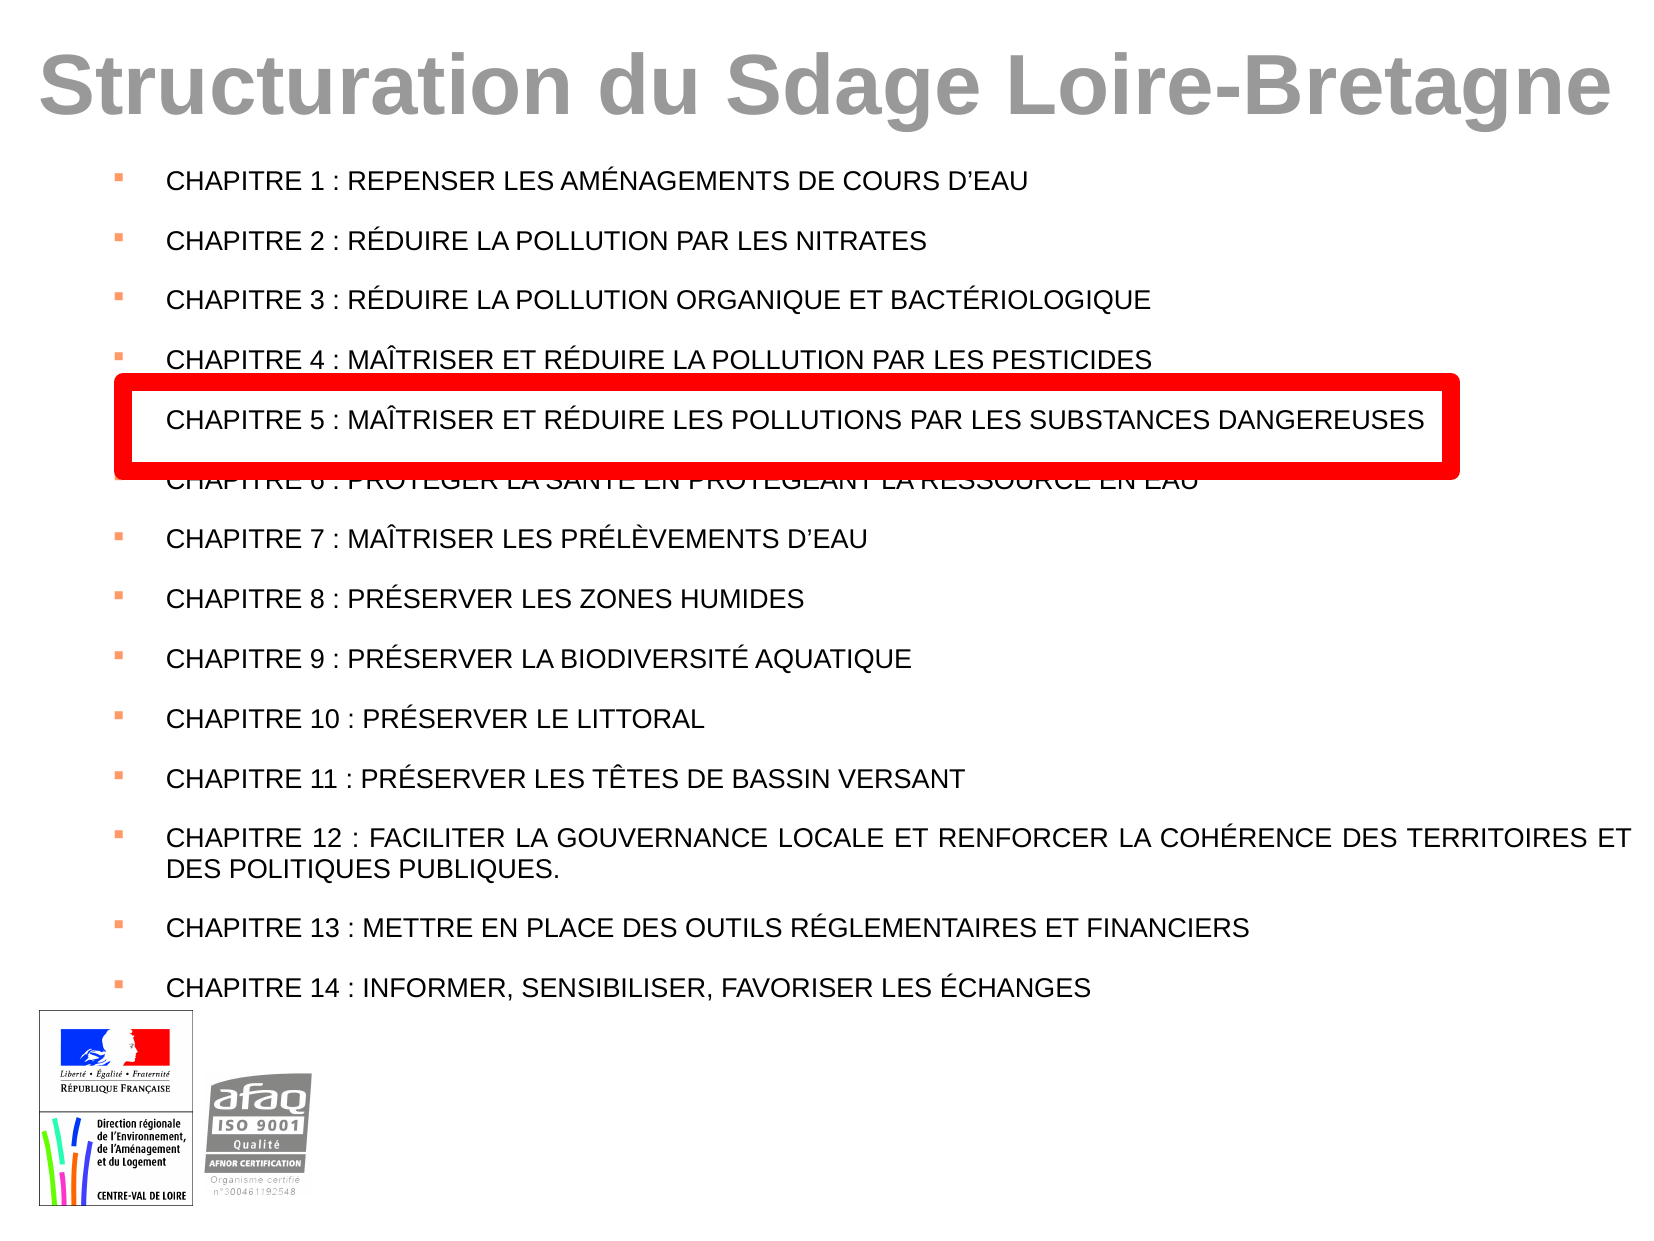

# Structuration du Sdage Loire-Bretagne
CHAPITRE 1 : REPENSER LES AMÉNAGEMENTS DE COURS D’EAU
CHAPITRE 2 : RÉDUIRE LA POLLUTION PAR LES NITRATES
CHAPITRE 3 : RÉDUIRE LA POLLUTION ORGANIQUE ET BACTÉRIOLOGIQUE
CHAPITRE 4 : MAÎTRISER ET RÉDUIRE LA POLLUTION PAR LES PESTICIDES
CHAPITRE 5 : MAÎTRISER ET RÉDUIRE LES POLLUTIONS PAR LES SUBSTANCES DANGEREUSES
CHAPITRE 6 : PROTÉGER LA SANTÉ EN PROTÉGEANT LA RESSOURCE EN EAU
CHAPITRE 7 : MAÎTRISER LES PRÉLÈVEMENTS D’EAU
CHAPITRE 8 : PRÉSERVER LES ZONES HUMIDES
CHAPITRE 9 : PRÉSERVER LA BIODIVERSITÉ AQUATIQUE
CHAPITRE 10 : PRÉSERVER LE LITTORAL
CHAPITRE 11 : PRÉSERVER LES TÊTES DE BASSIN VERSANT
CHAPITRE 12 : FACILITER LA GOUVERNANCE LOCALE ET RENFORCER LA COHÉRENCE DES TERRITOIRES ET DES POLITIQUES PUBLIQUES.
CHAPITRE 13 : METTRE EN PLACE DES OUTILS RÉGLEMENTAIRES ET FINANCIERS
CHAPITRE 14 : INFORMER, SENSIBILISER, FAVORISER LES ÉCHANGES